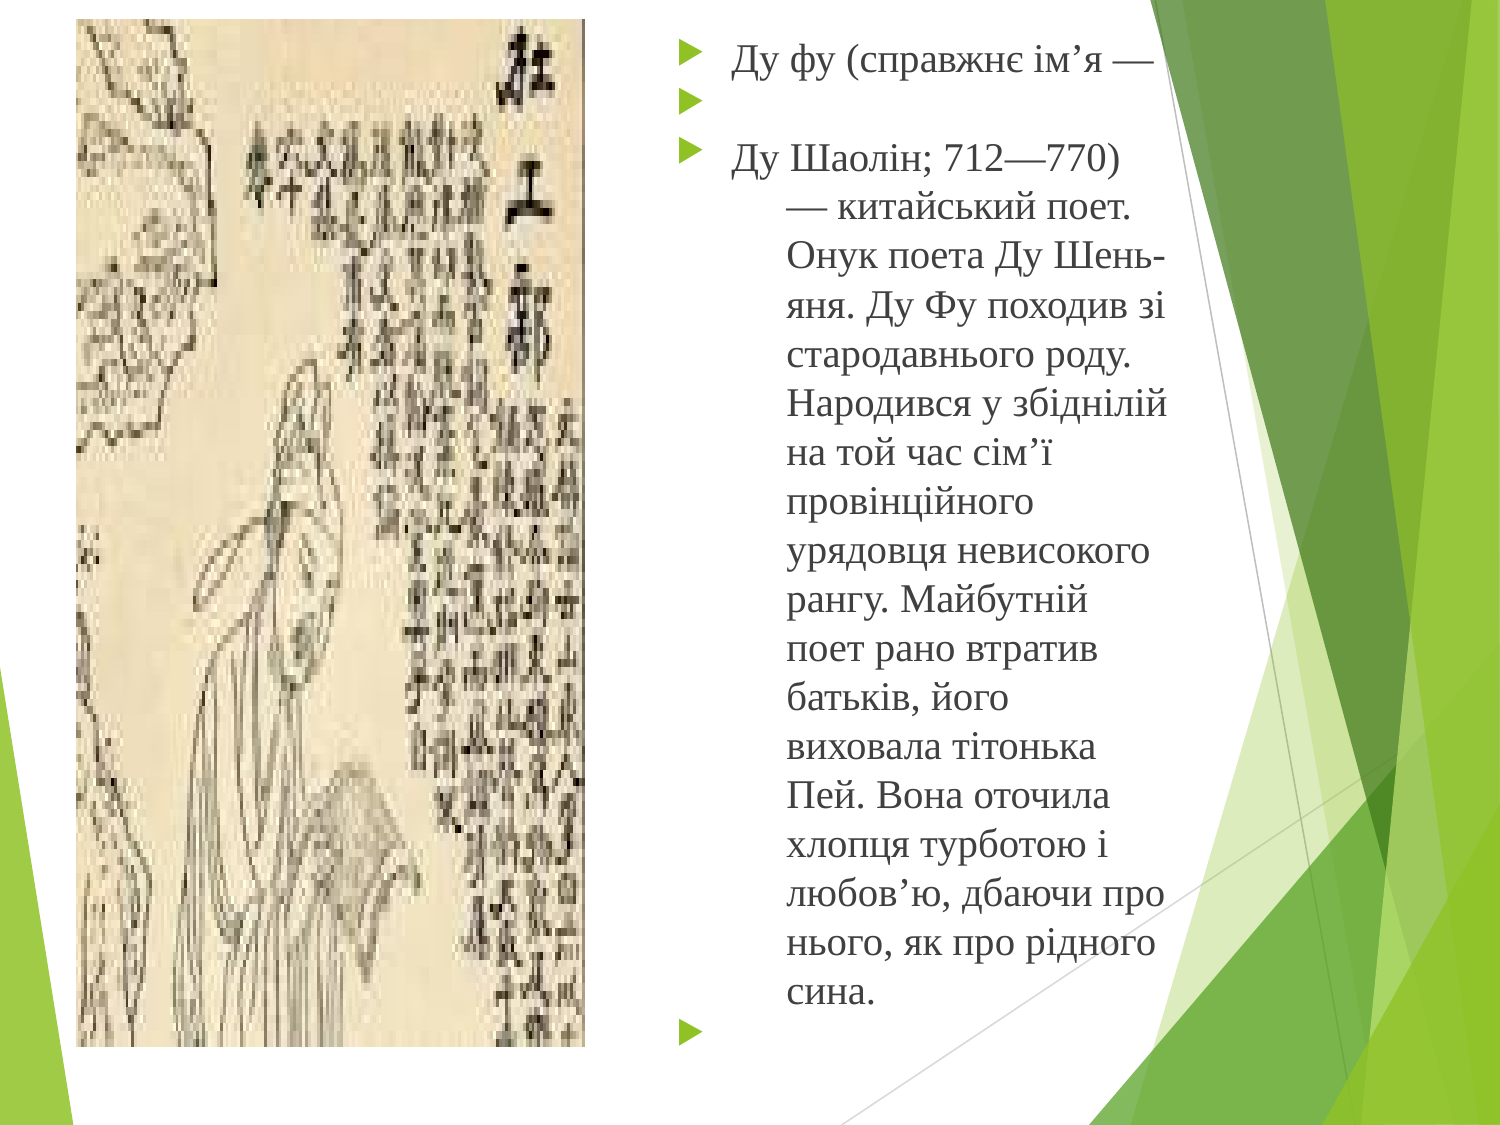

# Ду фу (справжнє ім’я —
Ду Шаолін; 712—770) — китайський поет. Онук поета Ду Шень-яня. Ду Фу походив зі стародавнього роду. Народився у збіднілій на той час сім’ї провінційного урядовця невисокого рангу. Майбутній поет рано втратив батьків, його виховала тітонька Пей. Вона оточила хлопця турботою і любов’ю, дбаючи про нього, як про рідного сина.